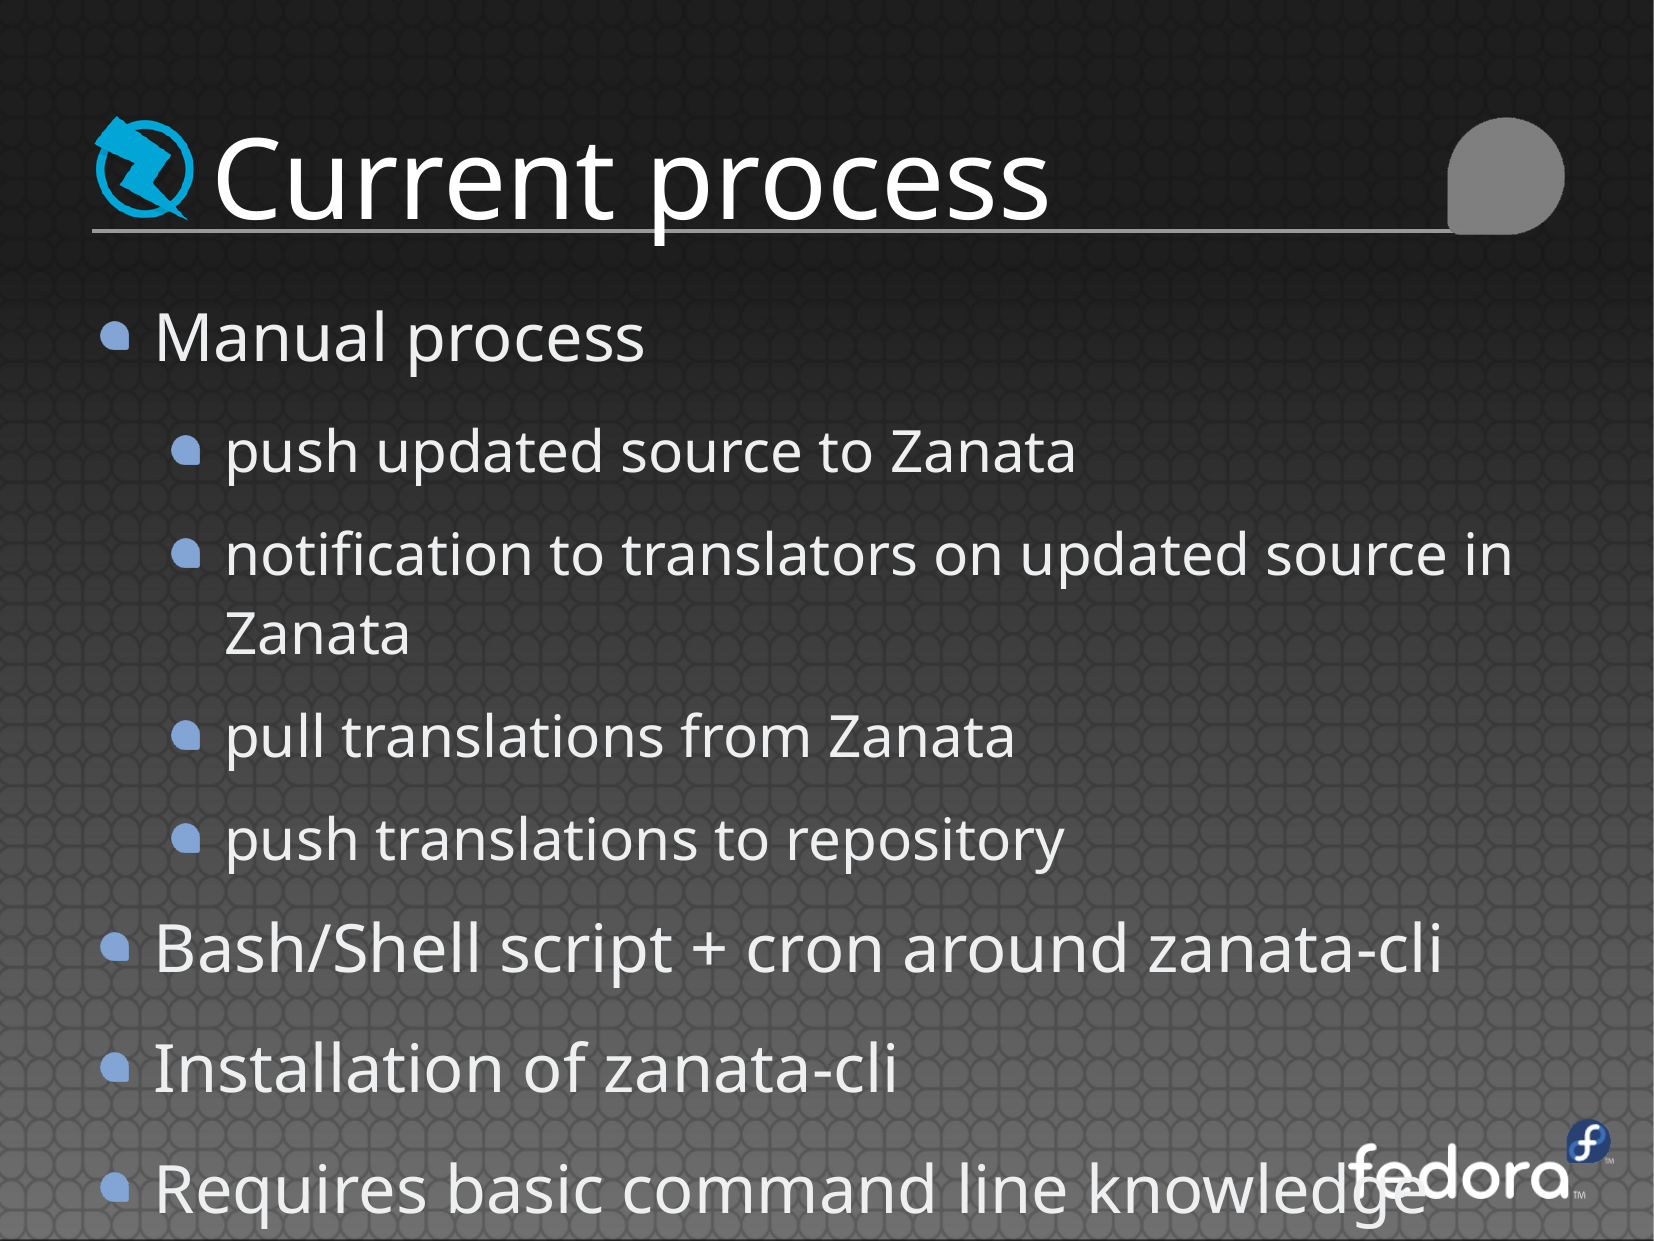

Current process
# Manual process
push updated source to Zanata
notification to translators on updated source in Zanata
pull translations from Zanata
push translations to repository
Bash/Shell script + cron around zanata-cli
Installation of zanata-cli
Requires basic command line knowledge